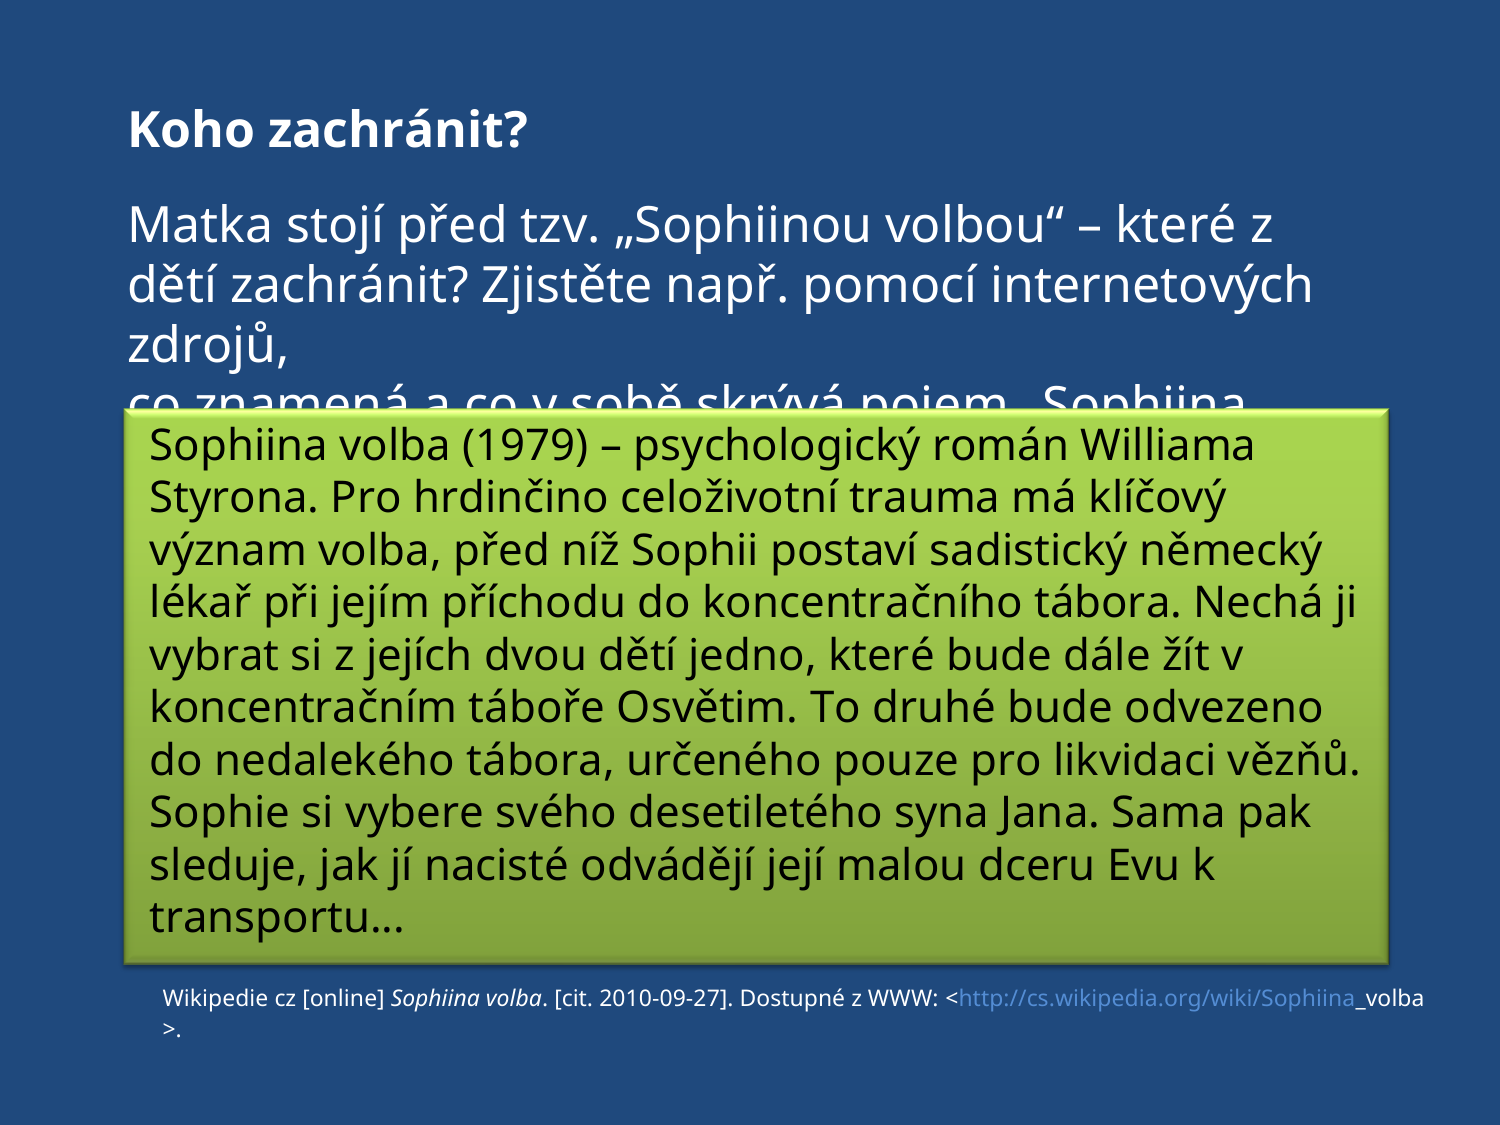

# Koho zachránit? Matka stojí před tzv. „Sophiinou volbou“ – které z dětí zachránit? Zjistěte např. pomocí internetových zdrojů, co znamená a co v sobě skrývá pojem „Sophiina volba“.
Sophiina volba (1979) – psychologický román Williama Styrona. Pro hrdinčino celoživotní trauma má klíčový význam volba, před níž Sophii postaví sadistický německý lékař při jejím příchodu do koncentračního tábora. Nechá ji vybrat si z jejích dvou dětí jedno, které bude dále žít v koncentračním táboře Osvětim. To druhé bude odvezeno do nedalekého tábora, určeného pouze pro likvidaci vězňů. Sophie si vybere svého desetiletého syna Jana. Sama pak sleduje, jak jí nacisté odvádějí její malou dceru Evu k transportu...
Wikipedie cz [online] Sophiina volba. [cit. 2010-09-27]. Dostupné z WWW: <http://cs.wikipedia.org/wiki/Sophiina_volba>.